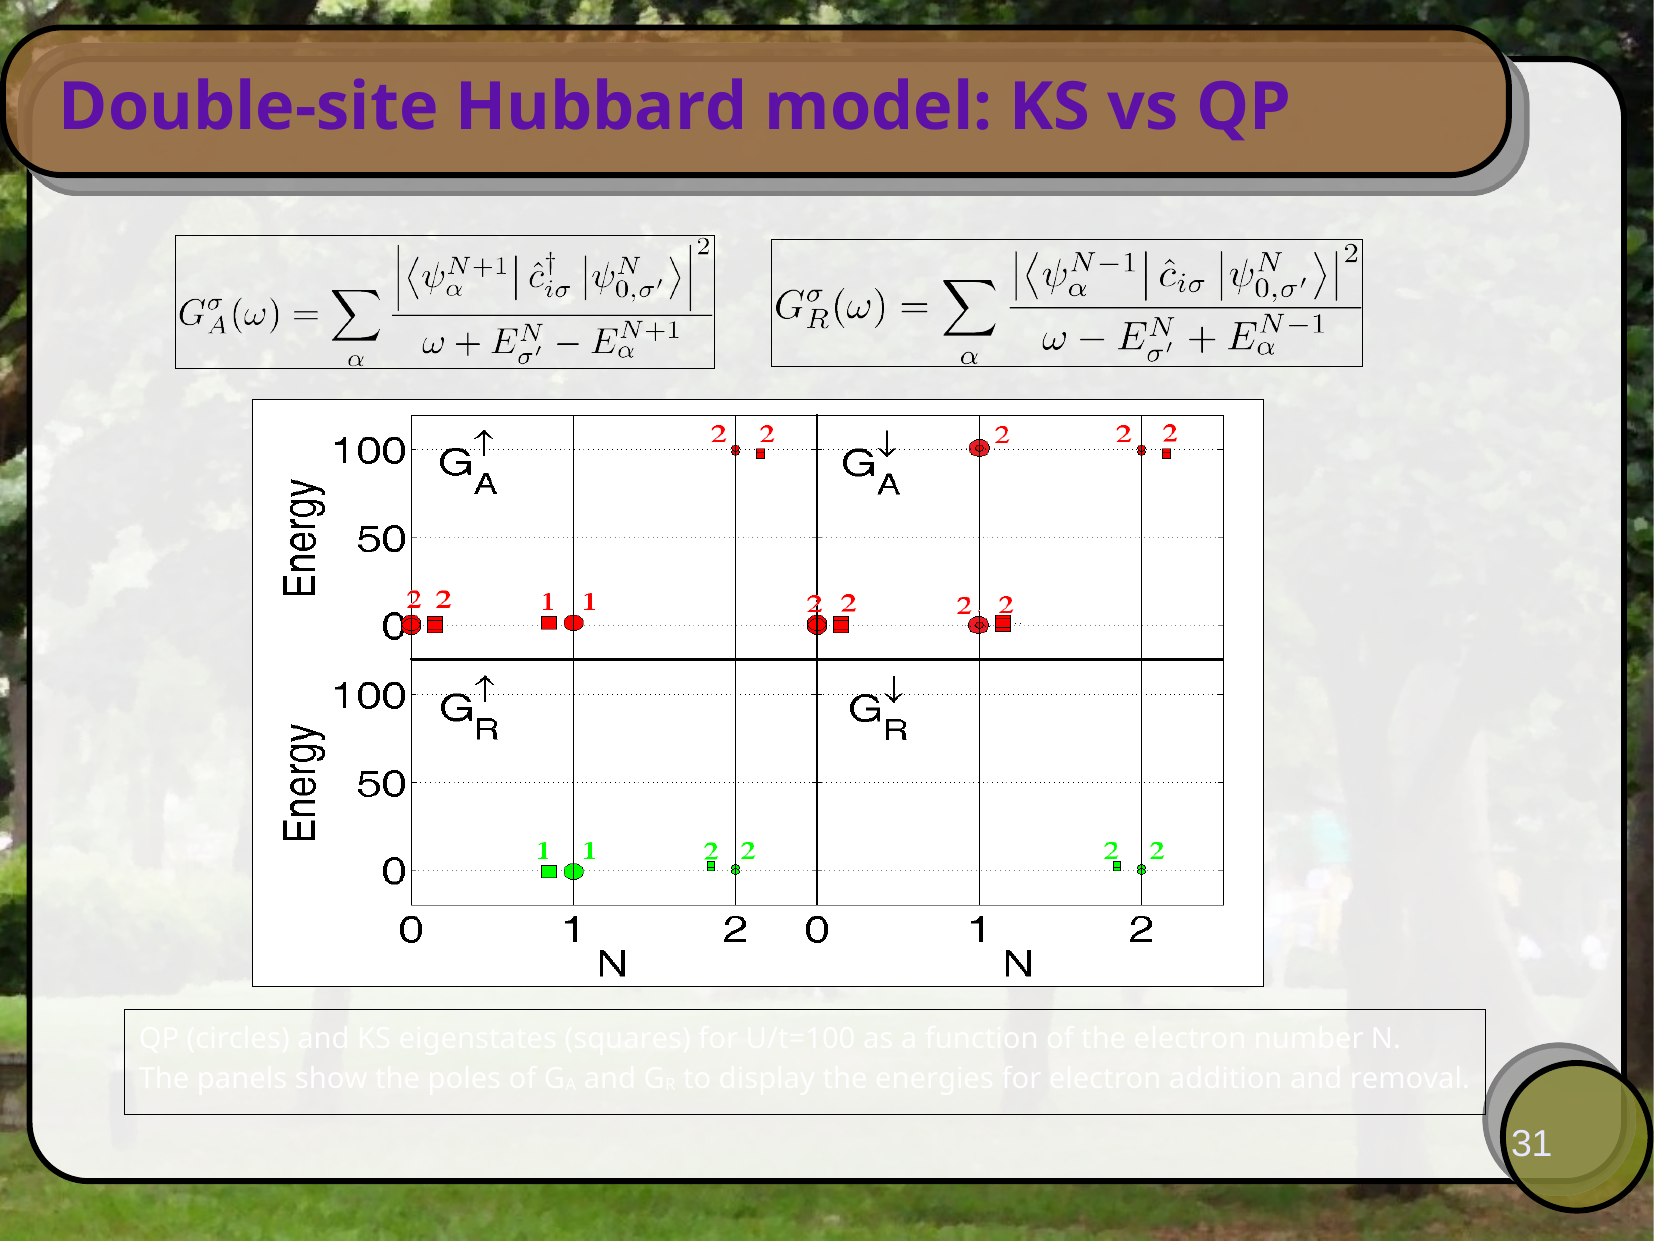

# Double-site Hubbard model: KS vs QP
QP (circles) and KS eigenstates (squares) for U/t=100 as a function of the electron number N.
The panels show the poles of GA and GR to display the energies for electron addition and removal.
31